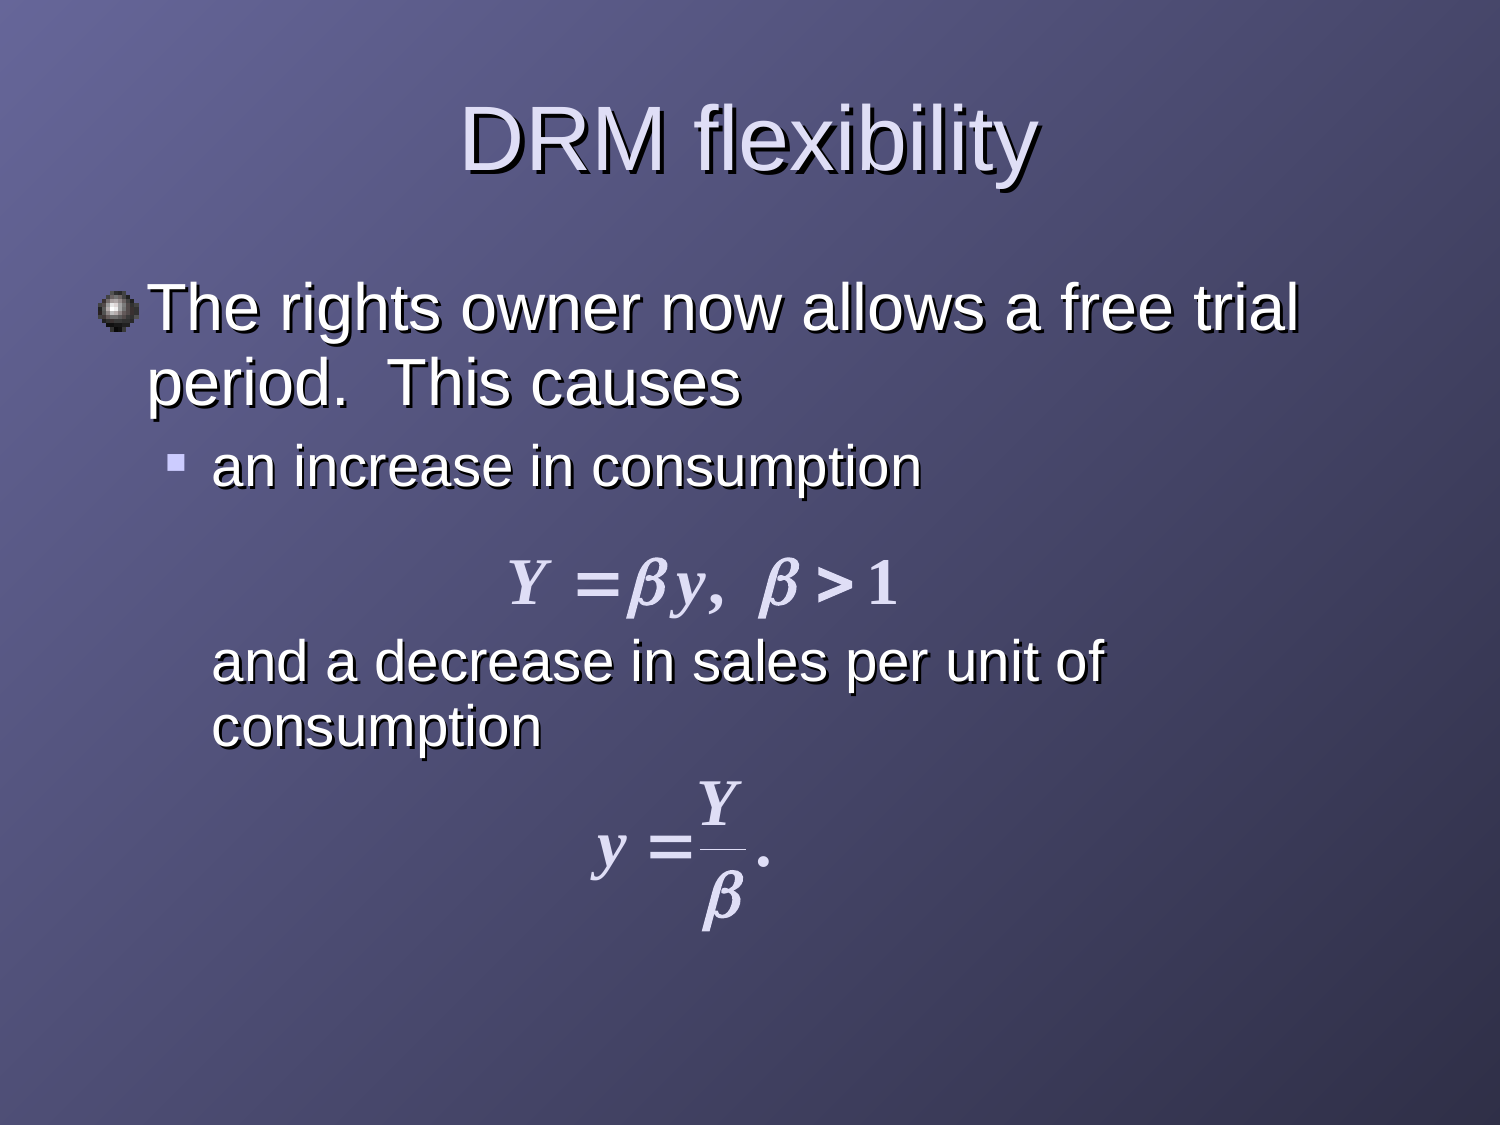

# DRM flexibility
The rights owner now allows a free trial period. This causes
an increase in consumption
and a decrease in sales per unit of consumption